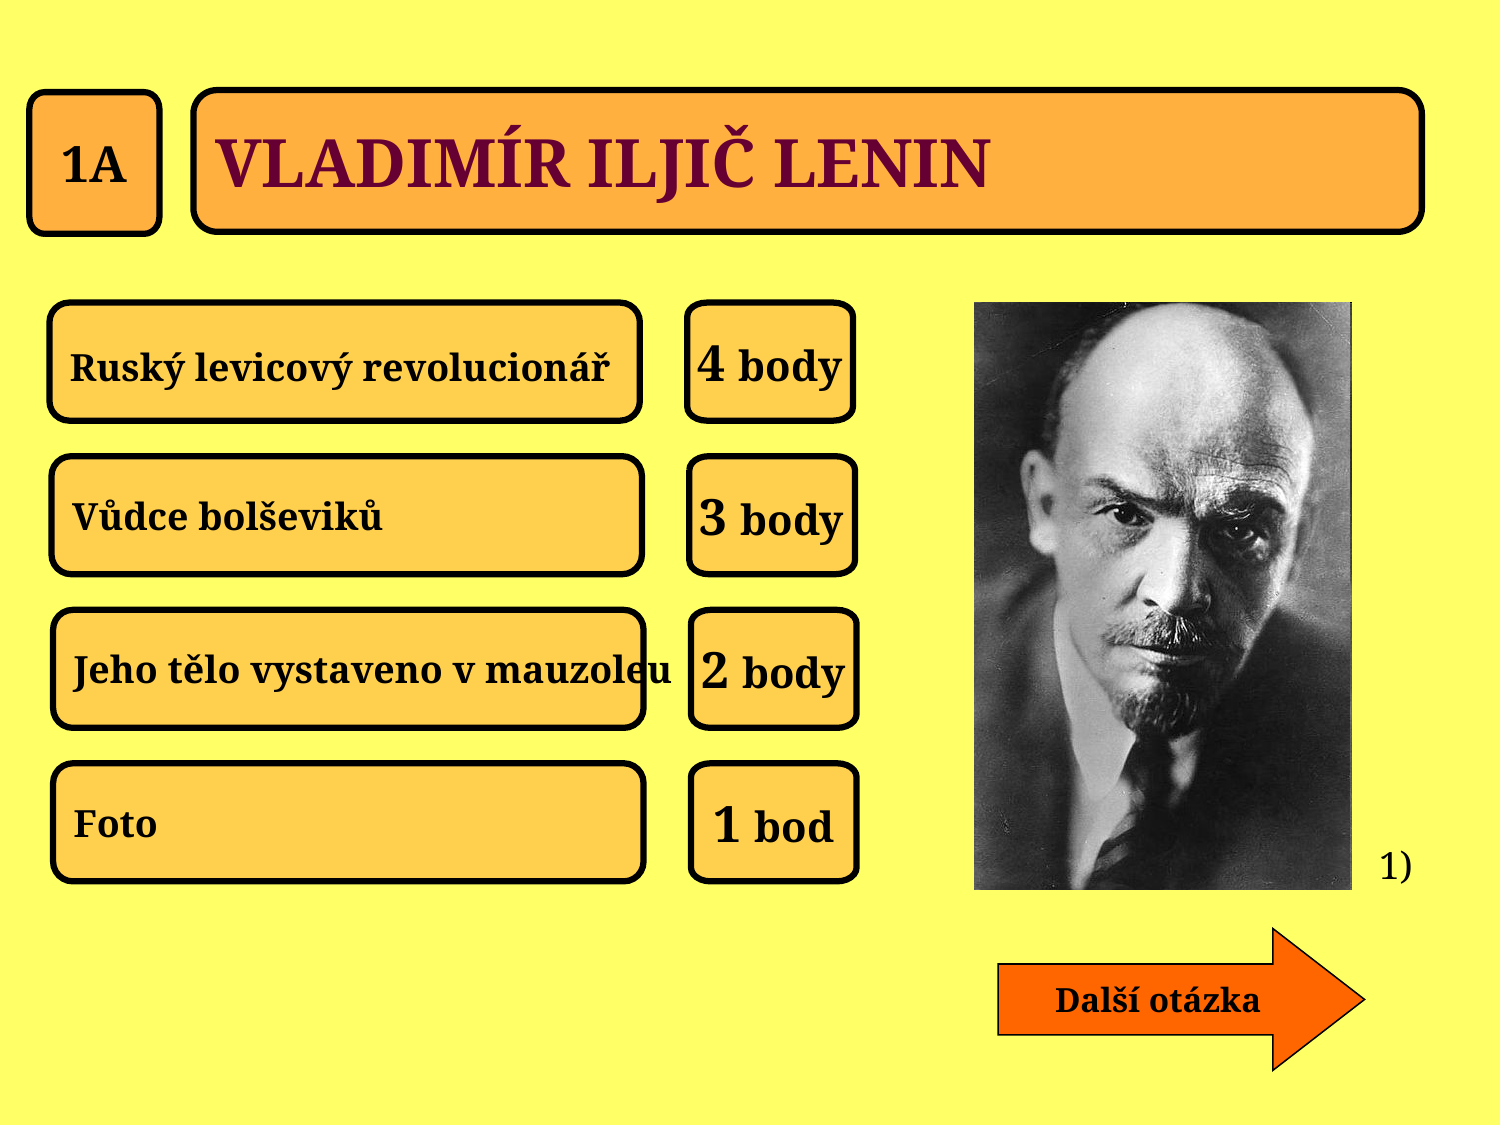

VLADIMÍR ILJIČ LENIN
1A
Ruský levicový revolucionář
4 body
Vůdce bolševiků
3 body
Jeho tělo vystaveno v mauzoleu
2 body
Foto
1 bod
1)
Další otázka